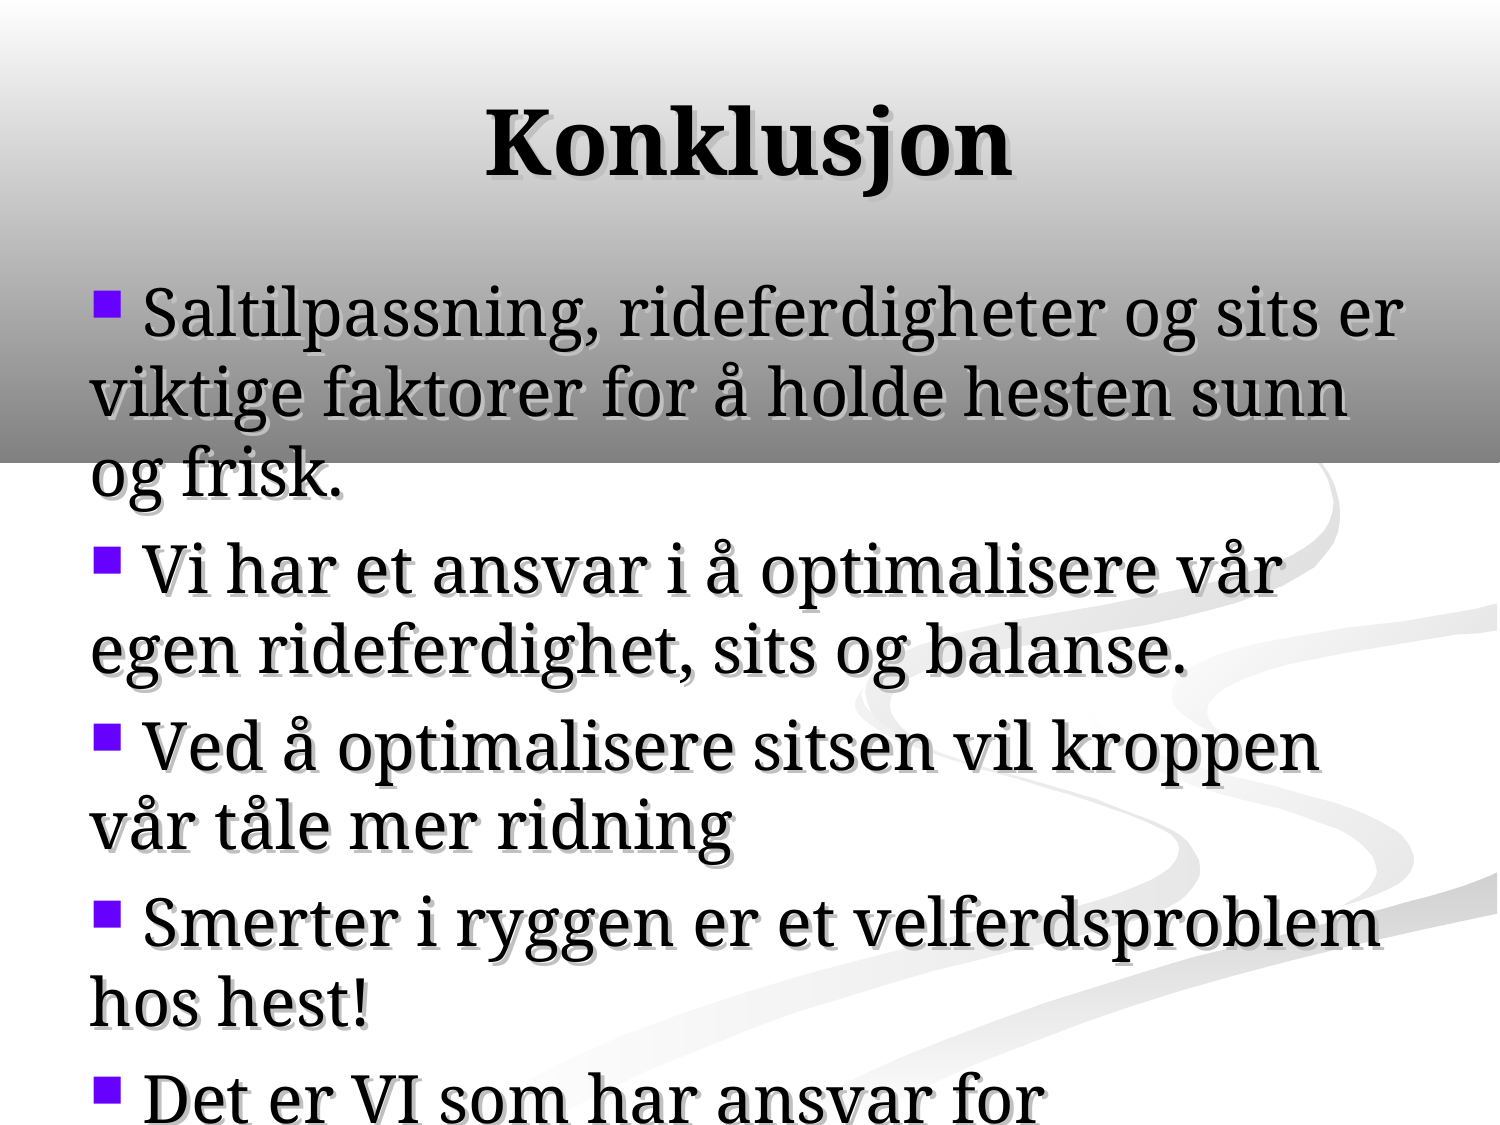

# Konklusjon
 Saltilpassning, rideferdigheter og sits er viktige faktorer for å holde hesten sunn og frisk.
 Vi har et ansvar i å optimalisere vår egen rideferdighet, sits og balanse.
 Ved å optimalisere sitsen vil kroppen vår tåle mer ridning
 Smerter i ryggen er et velferdsproblem hos hest!
 Det er VI som har ansvar for hestevelferden!